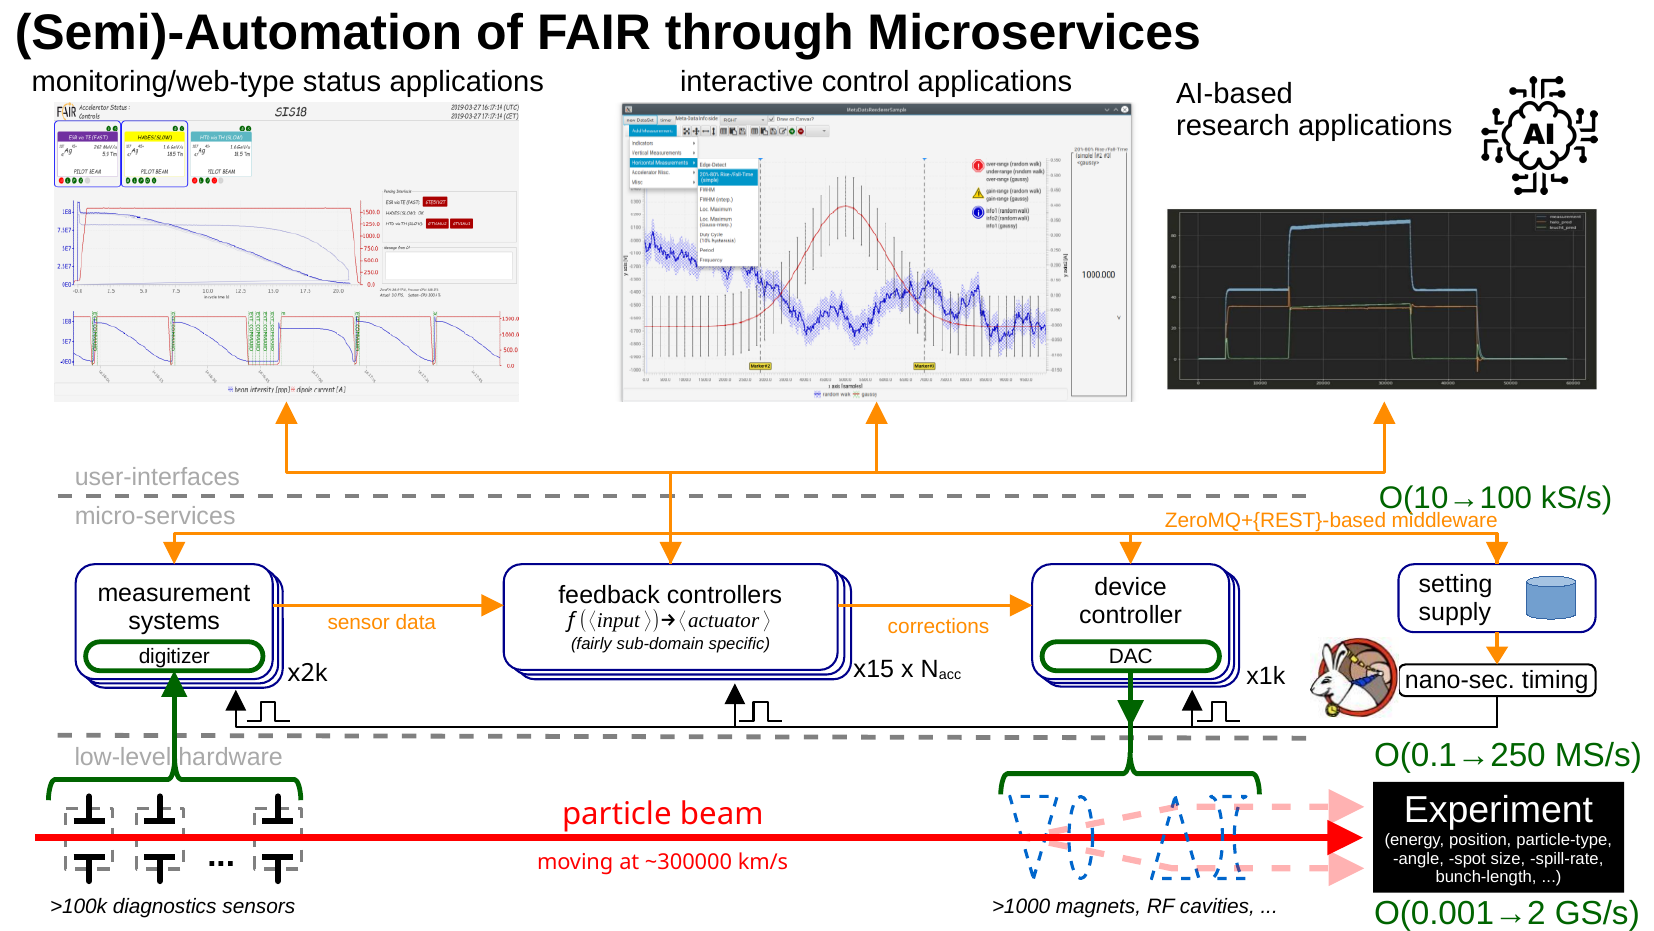

(Semi)-Automation of FAIR through Microservices
monitoring/web-type status applications
interactive control applications
AI-based
research applications
O(10→100 kS/s)
O(0.1→250 MS/s)
O(0.001→2 GS/s)
user-interfaces
micro-services
 ZeroMQ+{REST}-based middleware
measurement
systems
feedback controllers
(fairly sub-domain specific)
device
controller
setting
supply
sensor data
corrections
x15 x Nacc
x2k
x1k
nano-sec. timing
digitizer
DAC
low-level hardware
Experiment
(energy, position, particle-type, ‑angle, ‑spot size, ‑spill‑rate, bunch-length, ...)
particle beam
moving at ~300000 km/s
...
>100k diagnostics sensors
>1000 magnets, RF cavities, ...